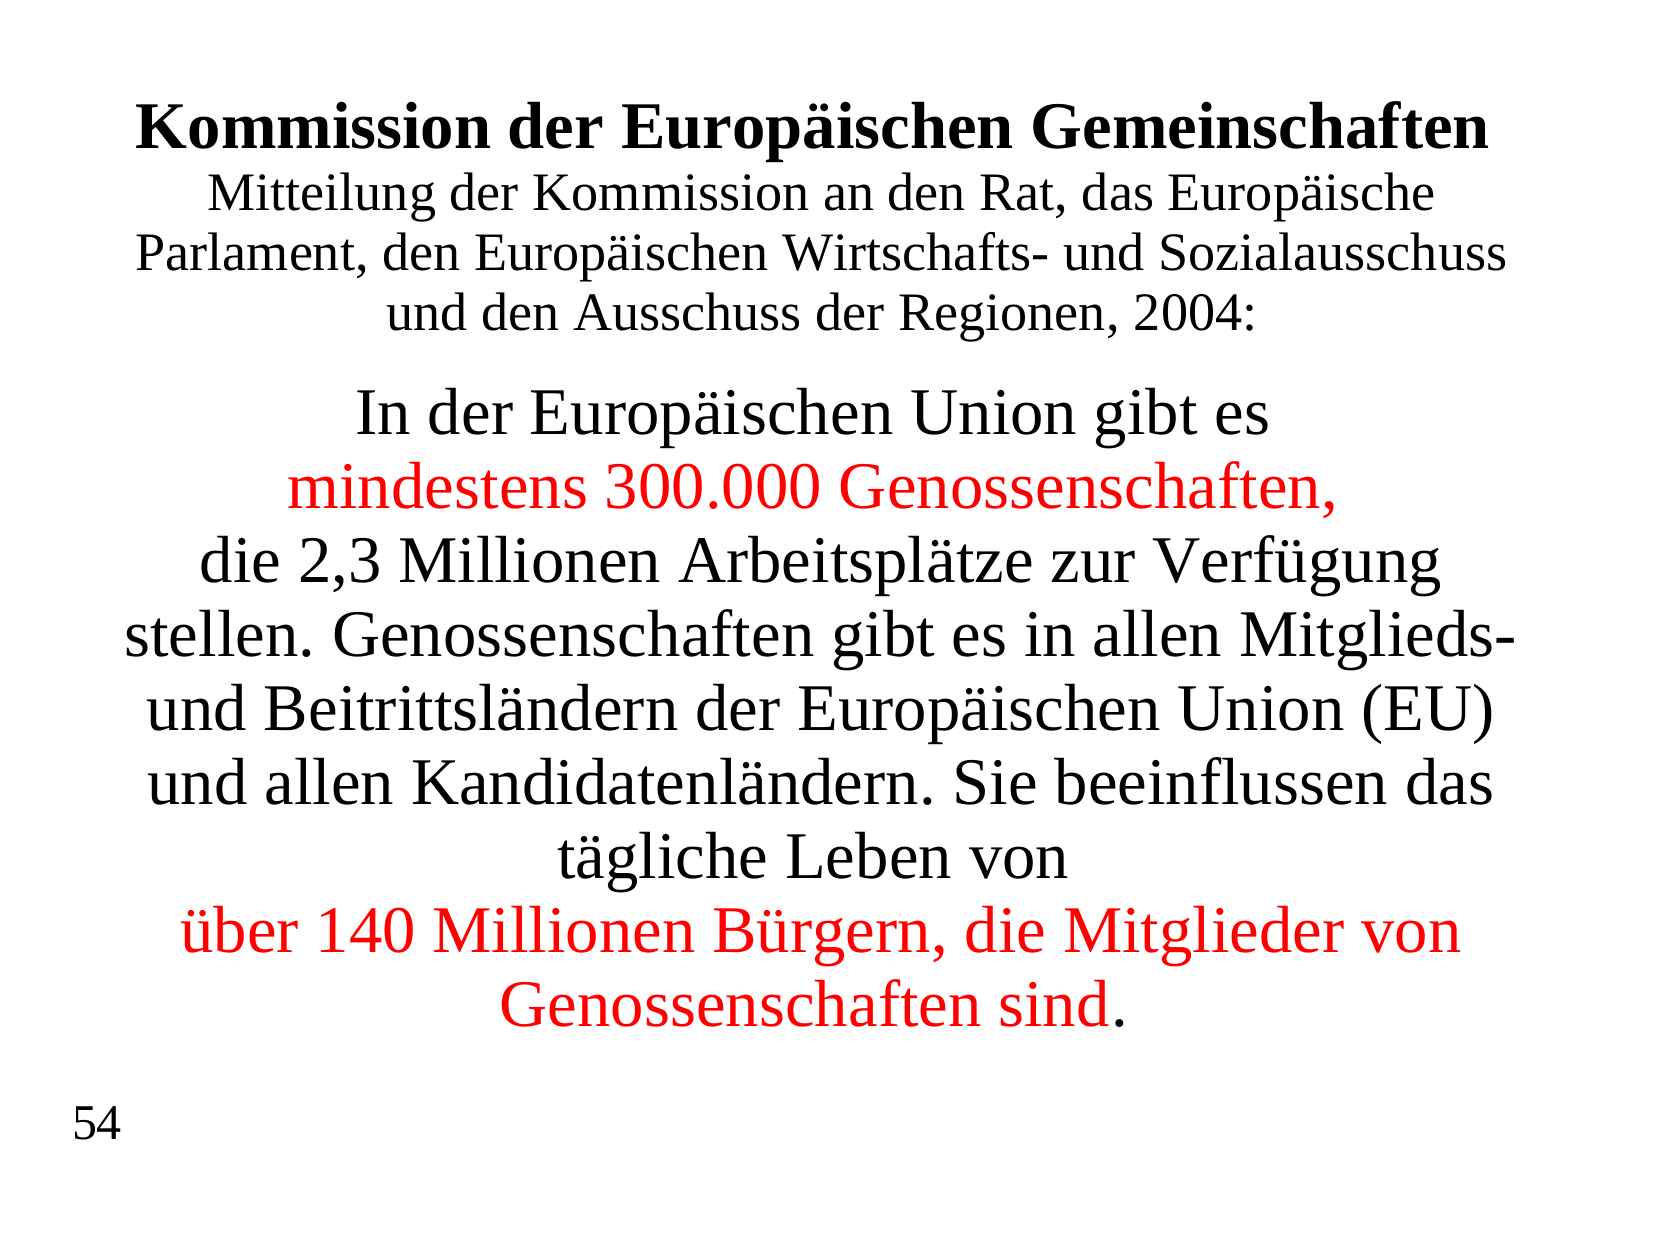

Kommission der Europäischen Gemeinschaften
Mitteilung der Kommission an den Rat, das Europäische Parlament, den Europäischen Wirtschafts- und Sozialausschuss und den Ausschuss der Regionen, 2004:
In der Europäischen Union gibt es
mindestens 300.000 Genossenschaften,
die 2,3 Millionen Arbeitsplätze zur Verfügung stellen. Genossenschaften gibt es in allen Mitglieds- und Beitrittsländern der Europäischen Union (EU) und allen Kandidatenländern. Sie beeinflussen das tägliche Leben von
über 140 Millionen Bürgern, die Mitglieder von Genossenschaften sind.